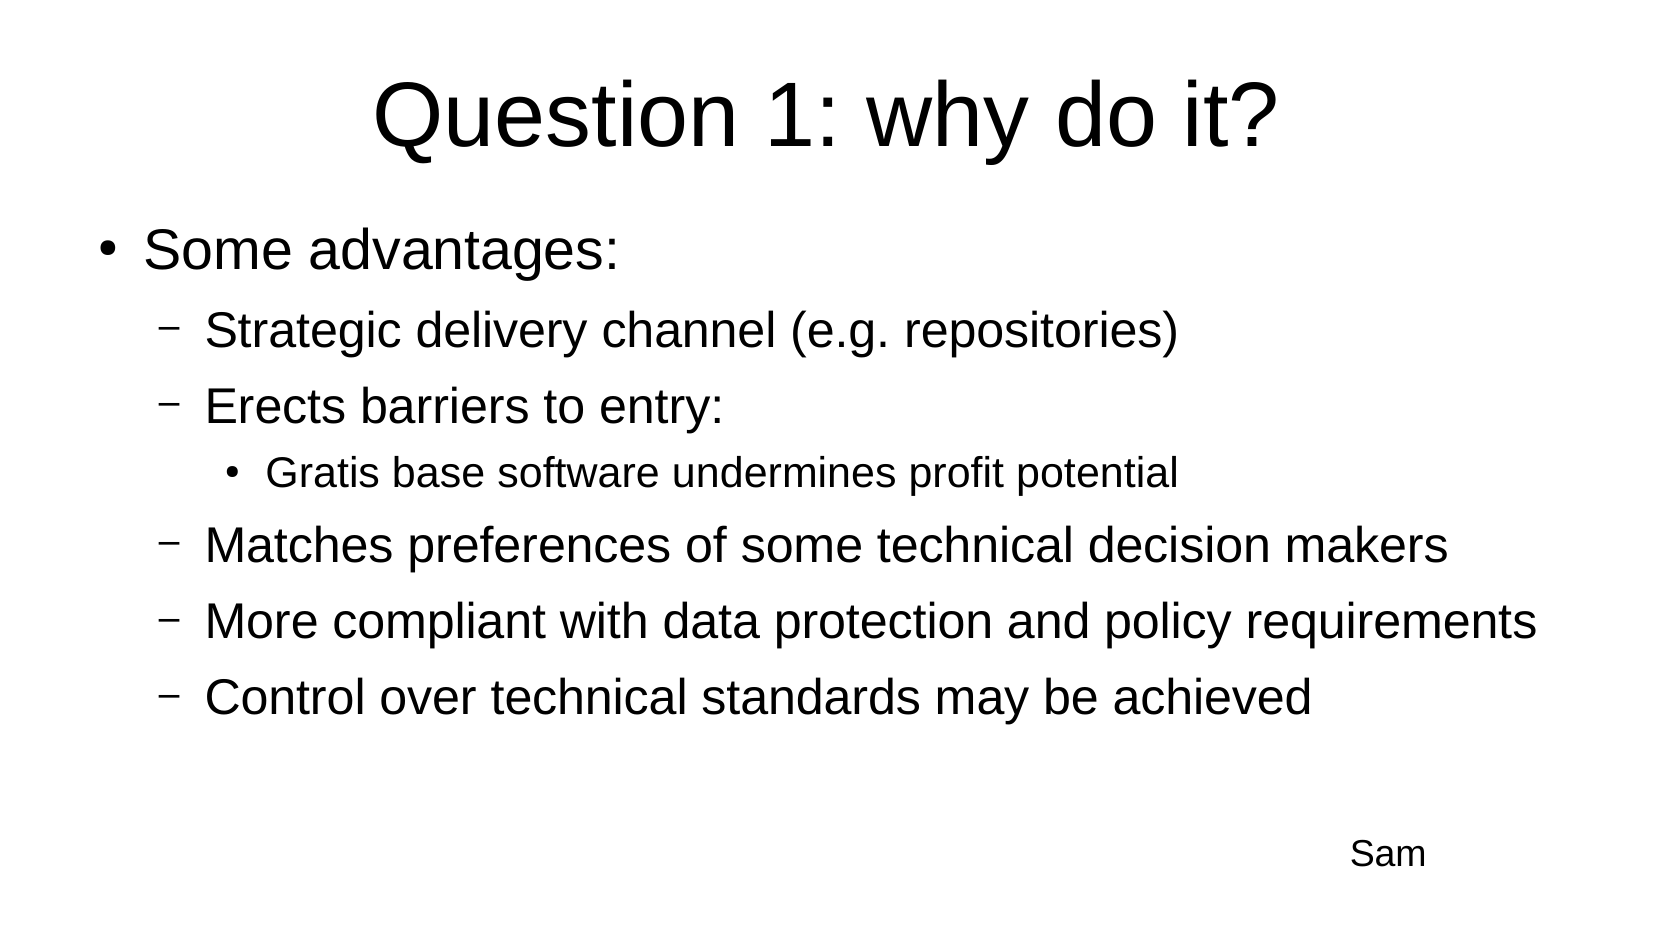

# Question 1: why do it?
Some advantages:
Strategic delivery channel (e.g. repositories)
Erects barriers to entry:
Gratis base software undermines profit potential
Matches preferences of some technical decision makers
More compliant with data protection and policy requirements
Control over technical standards may be achieved
Sam